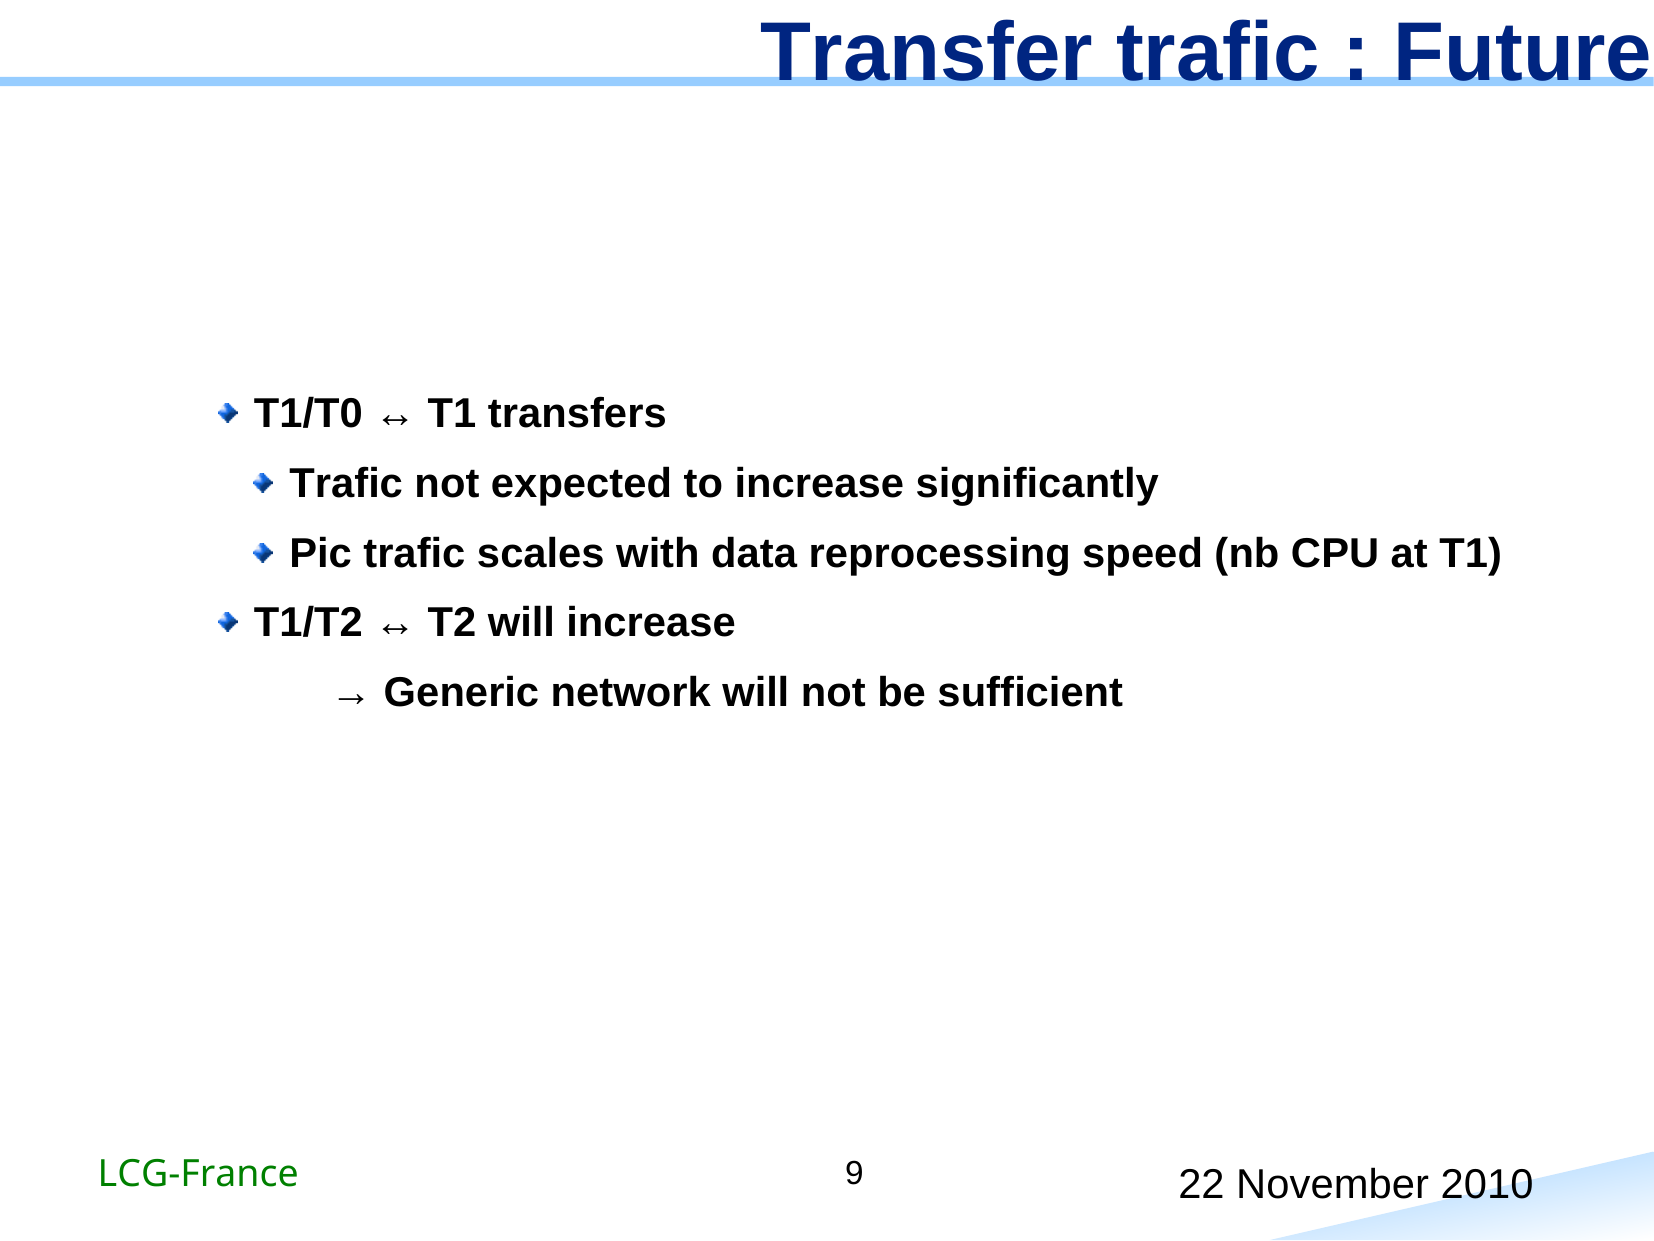

# Transfer trafic : Future
T1/T0 ↔ T1 transfers
Trafic not expected to increase significantly
Pic trafic scales with data reprocessing speed (nb CPU at T1)
T1/T2 ↔ T2 will increase
		→ Generic network will not be sufficient